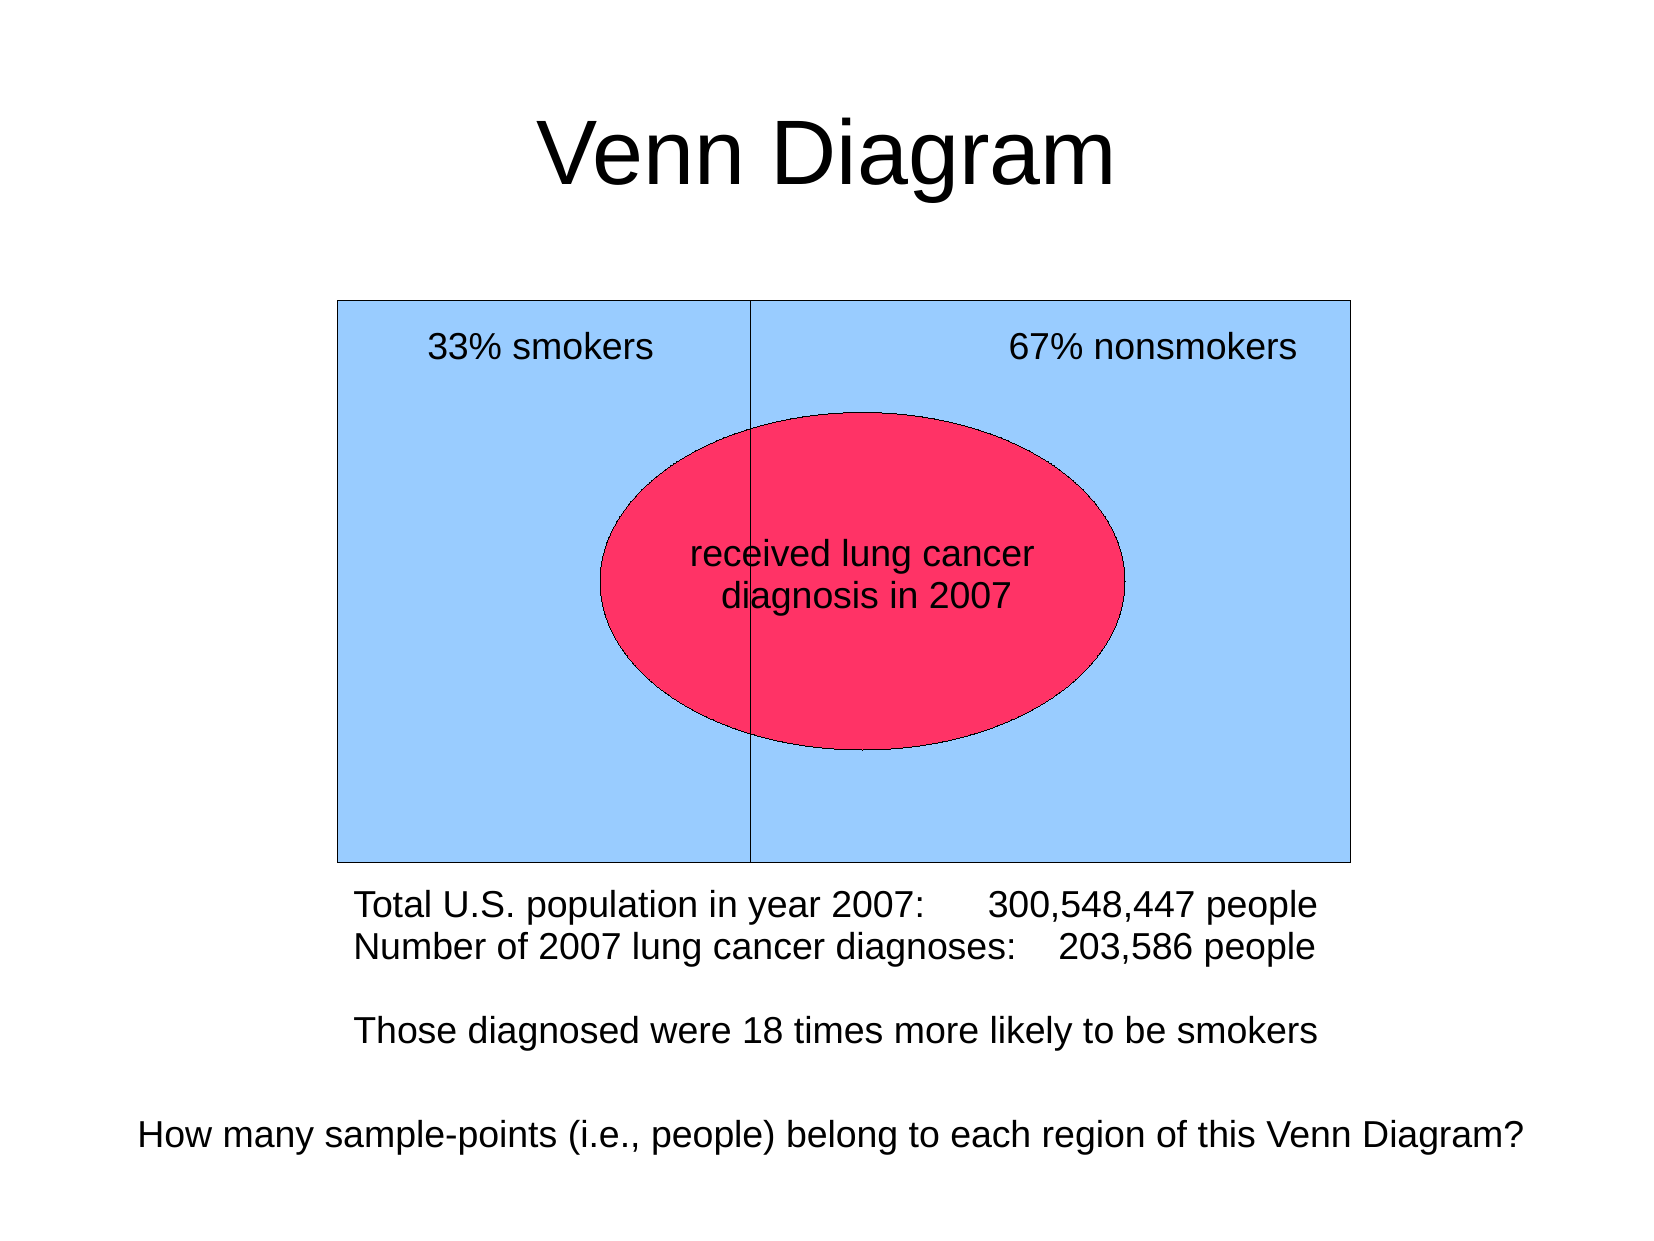

# Venn Diagram
33% smokers
67% nonsmokers
received lung cancer
 diagnosis in 2007
Total U.S. population in year 2007: 300,548,447 people
Number of 2007 lung cancer diagnoses: 203,586 people
Those diagnosed were 18 times more likely to be smokers
How many sample-points (i.e., people) belong to each region of this Venn Diagram?